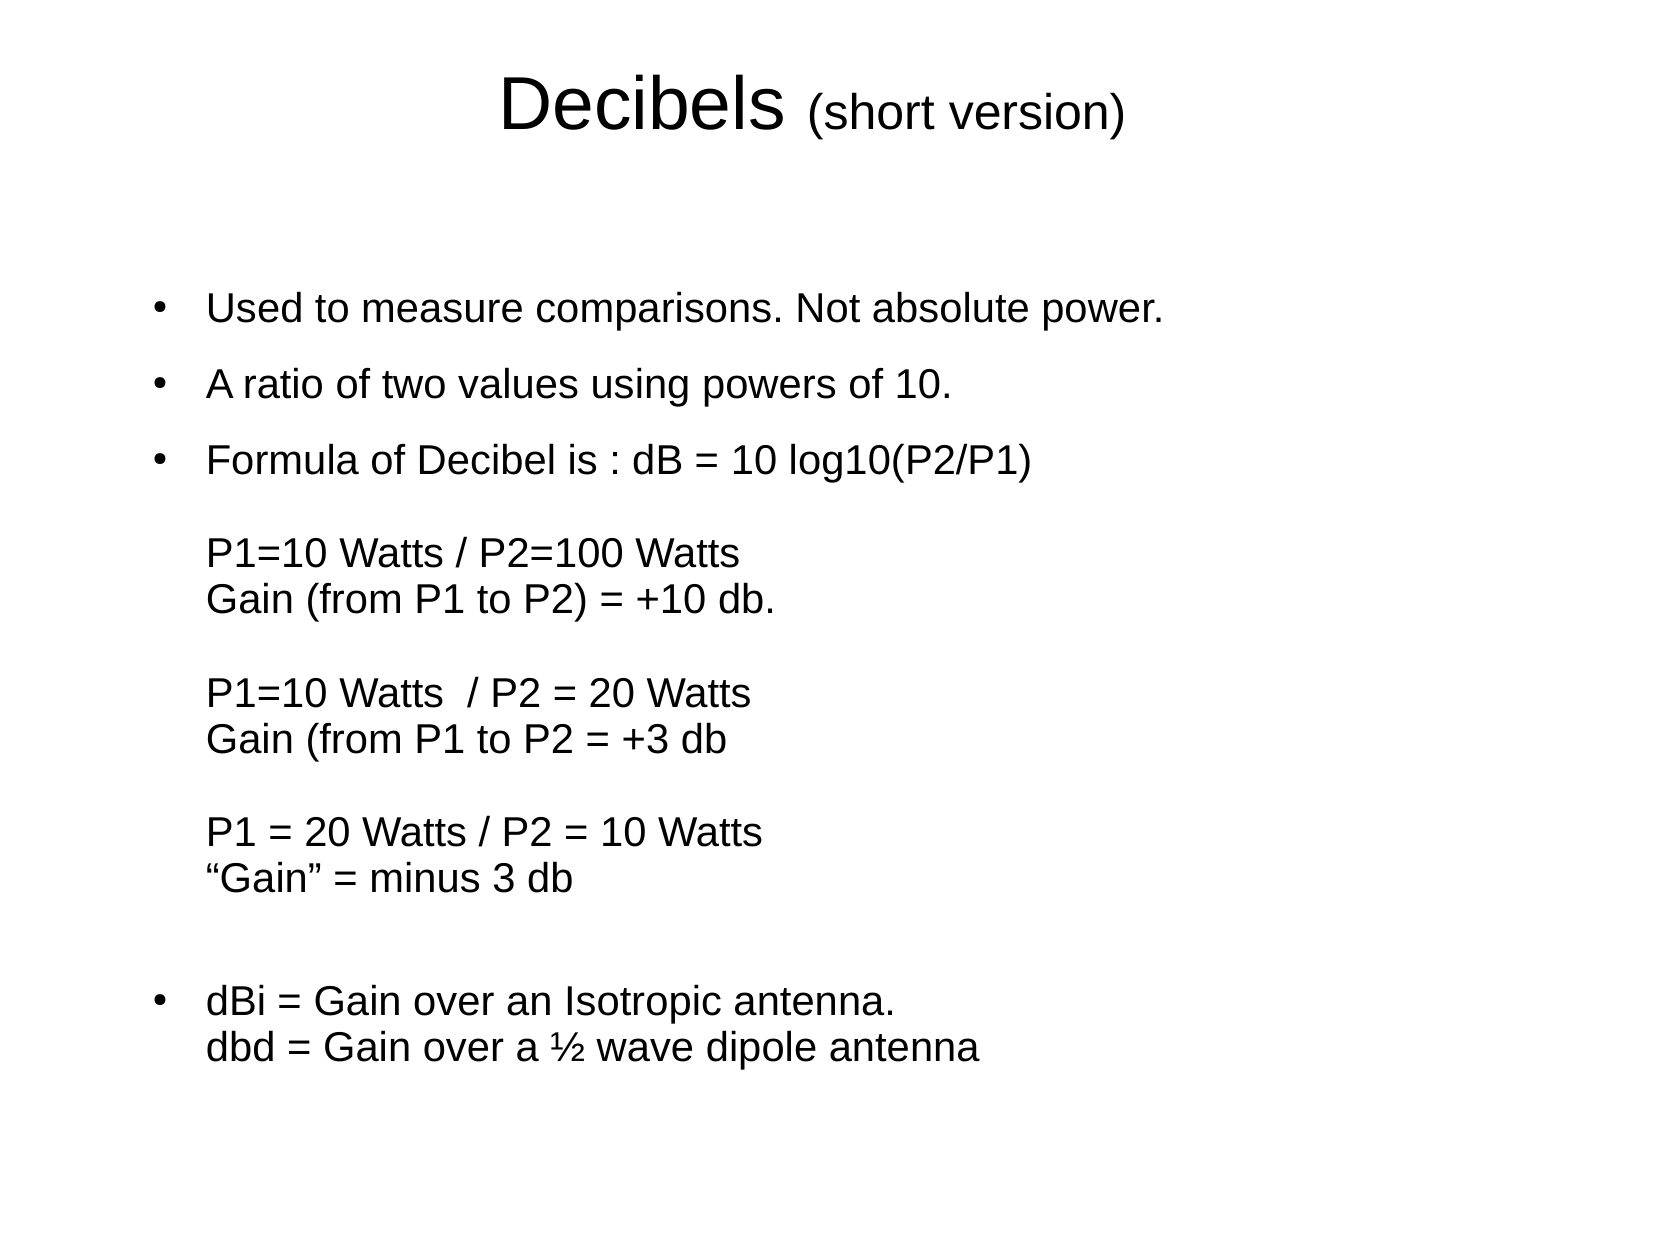

Decibels (short version)
# Used to measure comparisons. Not absolute power.
A ratio of two values using powers of 10.
Formula of Decibel is : dB = 10 log10(P2/P1)
P1=10 Watts / P2=100 Watts
Gain (from P1 to P2) = +10 db.
P1=10 Watts / P2 = 20 Watts
Gain (from P1 to P2 = +3 db
P1 = 20 Watts / P2 = 10 Watts
“Gain” = minus 3 db
dBi = Gain over an Isotropic antenna.
dbd = Gain over a ½ wave dipole antenna